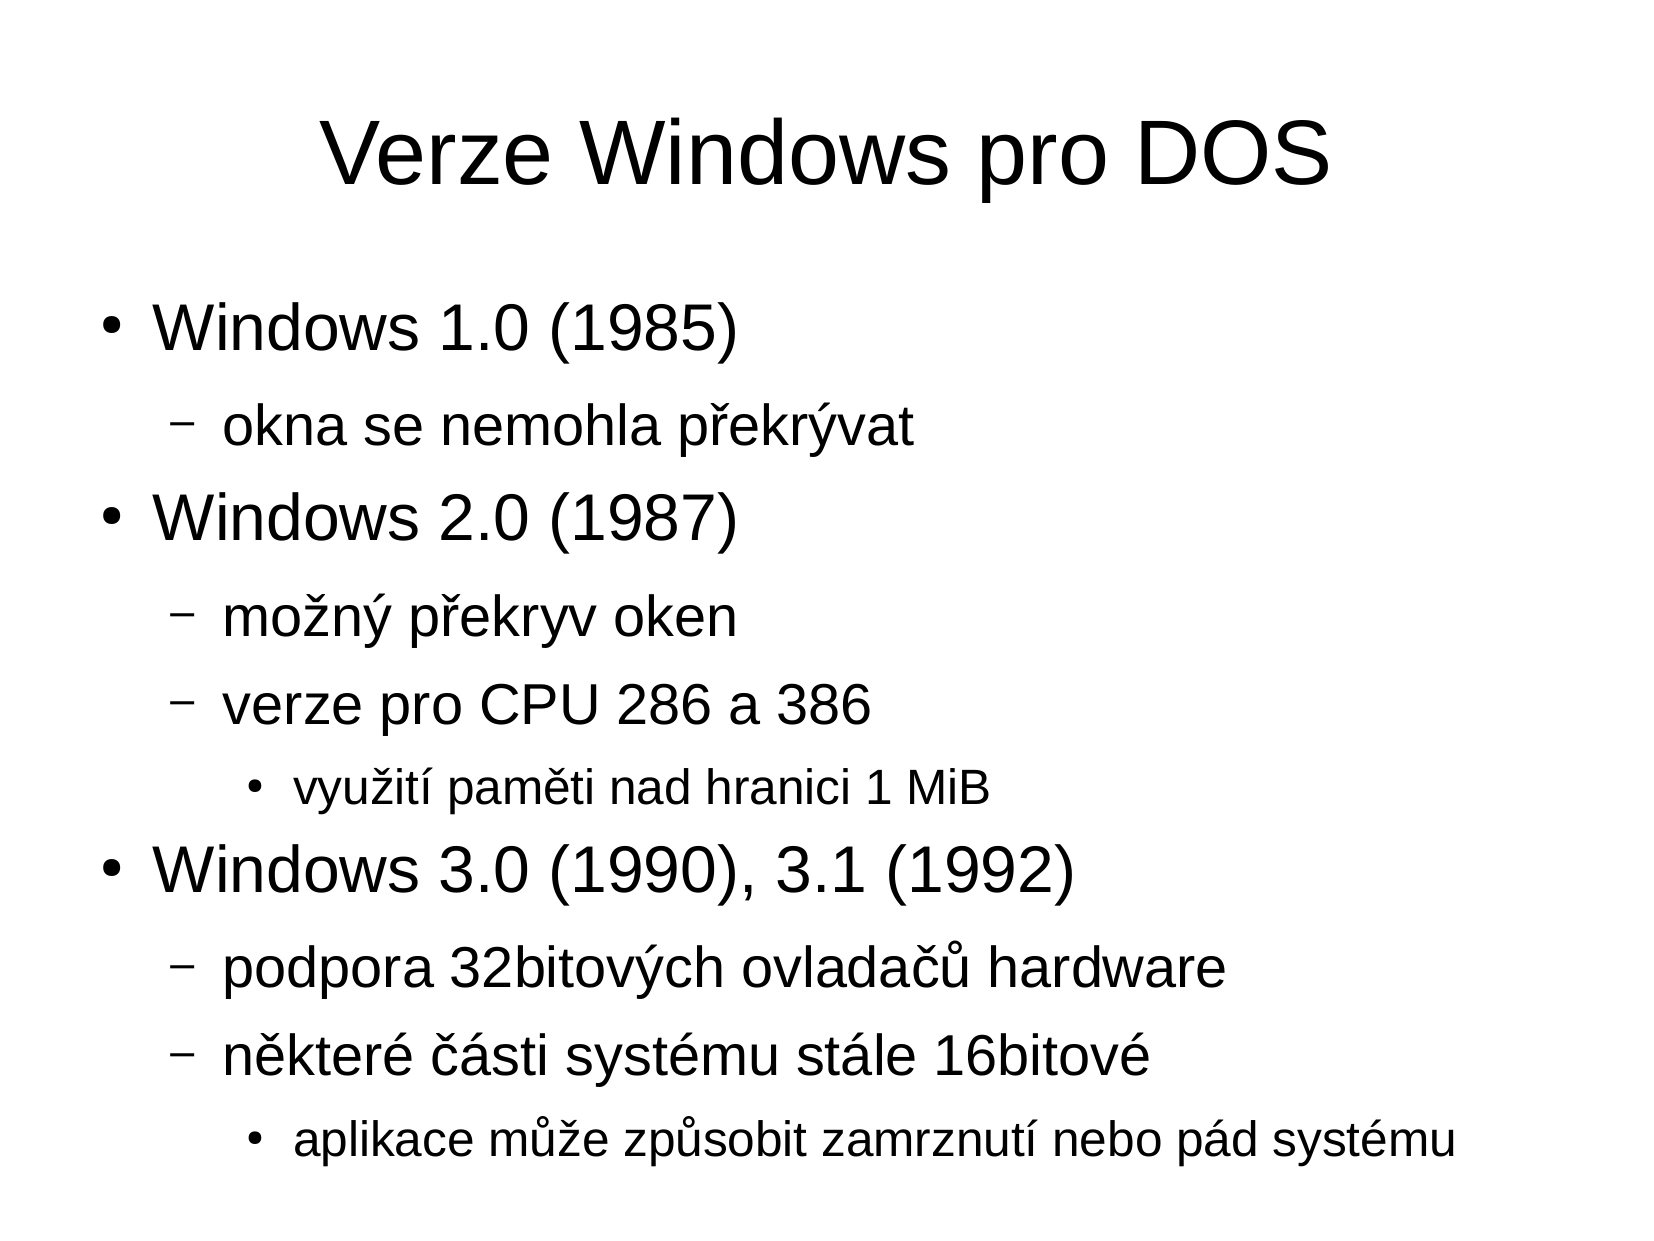

# Verze Windows pro DOS
Windows 1.0 (1985)
okna se nemohla překrývat
Windows 2.0 (1987)
možný překryv oken
verze pro CPU 286 a 386
využití paměti nad hranici 1 MiB
Windows 3.0 (1990), 3.1 (1992)
podpora 32bitových ovladačů hardware
některé části systému stále 16bitové
aplikace může způsobit zamrznutí nebo pád systému